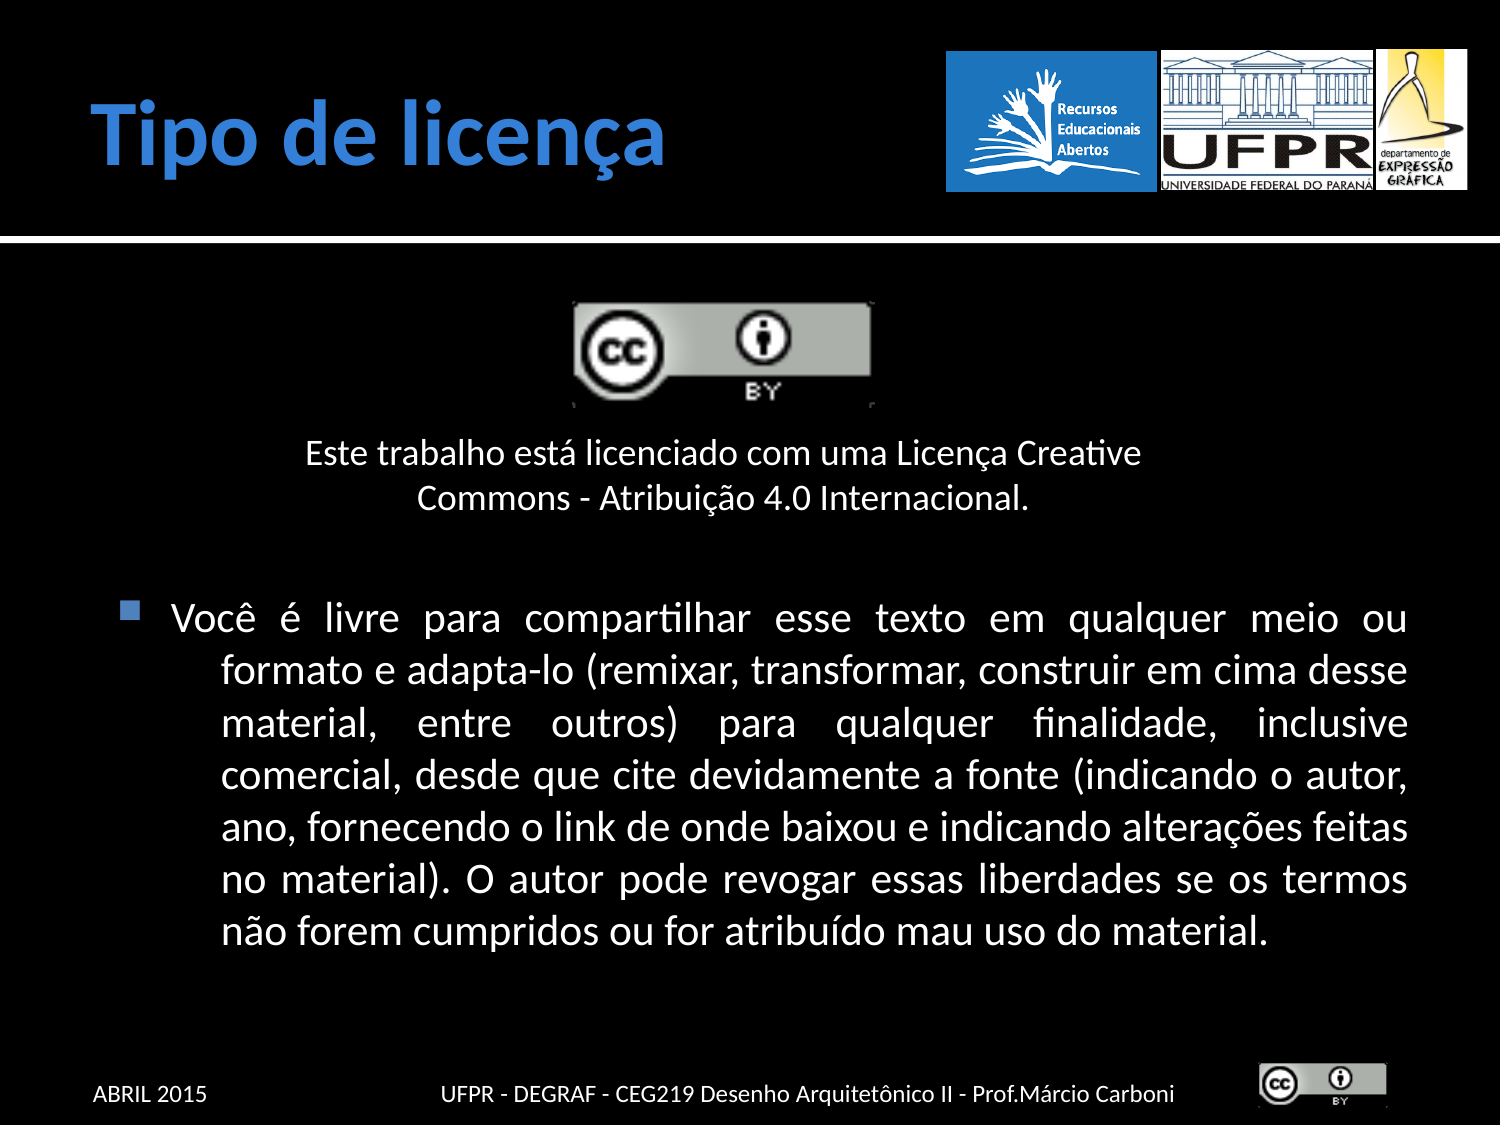

# Tipo de licença
Este trabalho está licenciado com uma Licença Creative Commons - Atribuição 4.0 Internacional.
Você é livre para compartilhar esse texto em qualquer meio ou formato e adapta-lo (remixar, transformar, construir em cima desse material, entre outros) para qualquer finalidade, inclusive comercial, desde que cite devidamente a fonte (indicando o autor, ano, fornecendo o link de onde baixou e indicando alterações feitas no material). O autor pode revogar essas liberdades se os termos não forem cumpridos ou for atribuído mau uso do material.
ABRIL 2015
UFPR - DEGRAF - CEG219 Desenho Arquitetônico II - Prof.Márcio Carboni
3